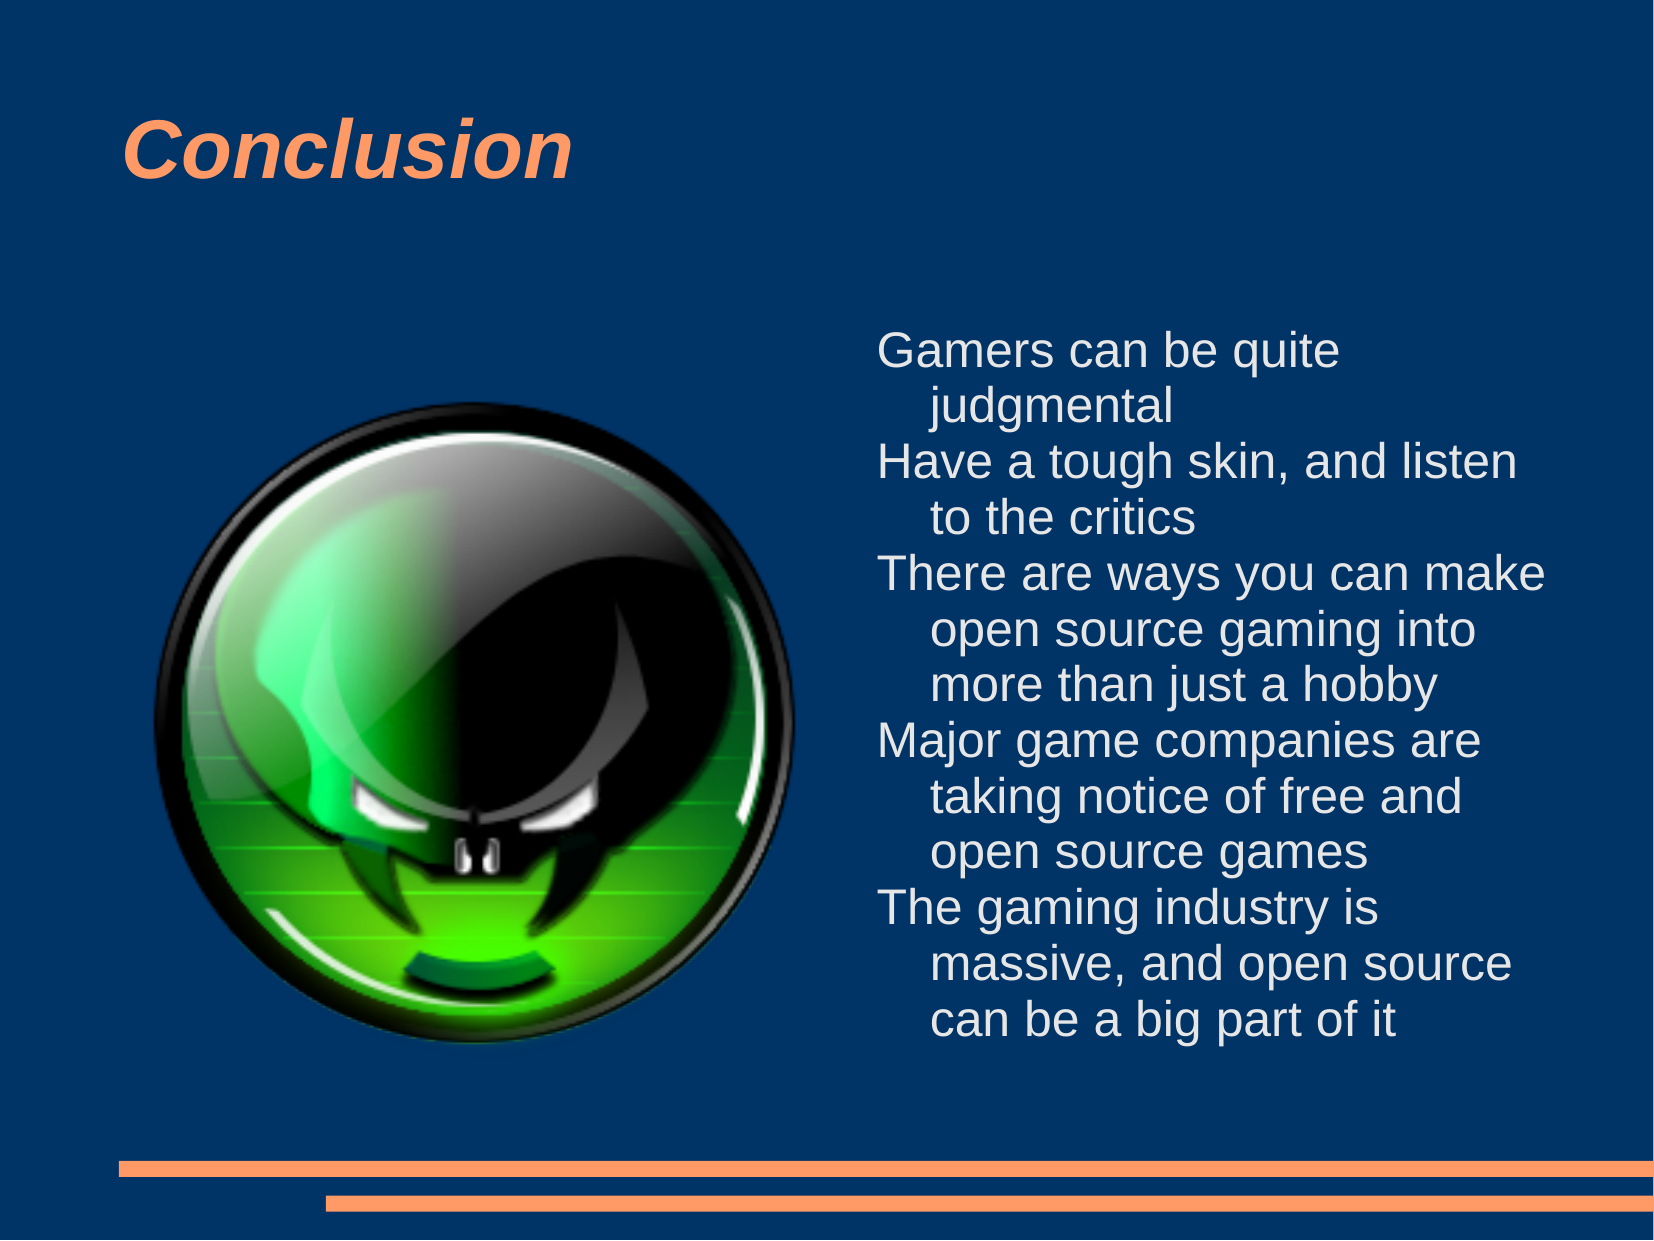

# Conclusion
Gamers can be quite judgmental
Have a tough skin, and listen to the critics
There are ways you can make open source gaming into more than just a hobby
Major game companies are taking notice of free and open source games
The gaming industry is massive, and open source can be a big part of it